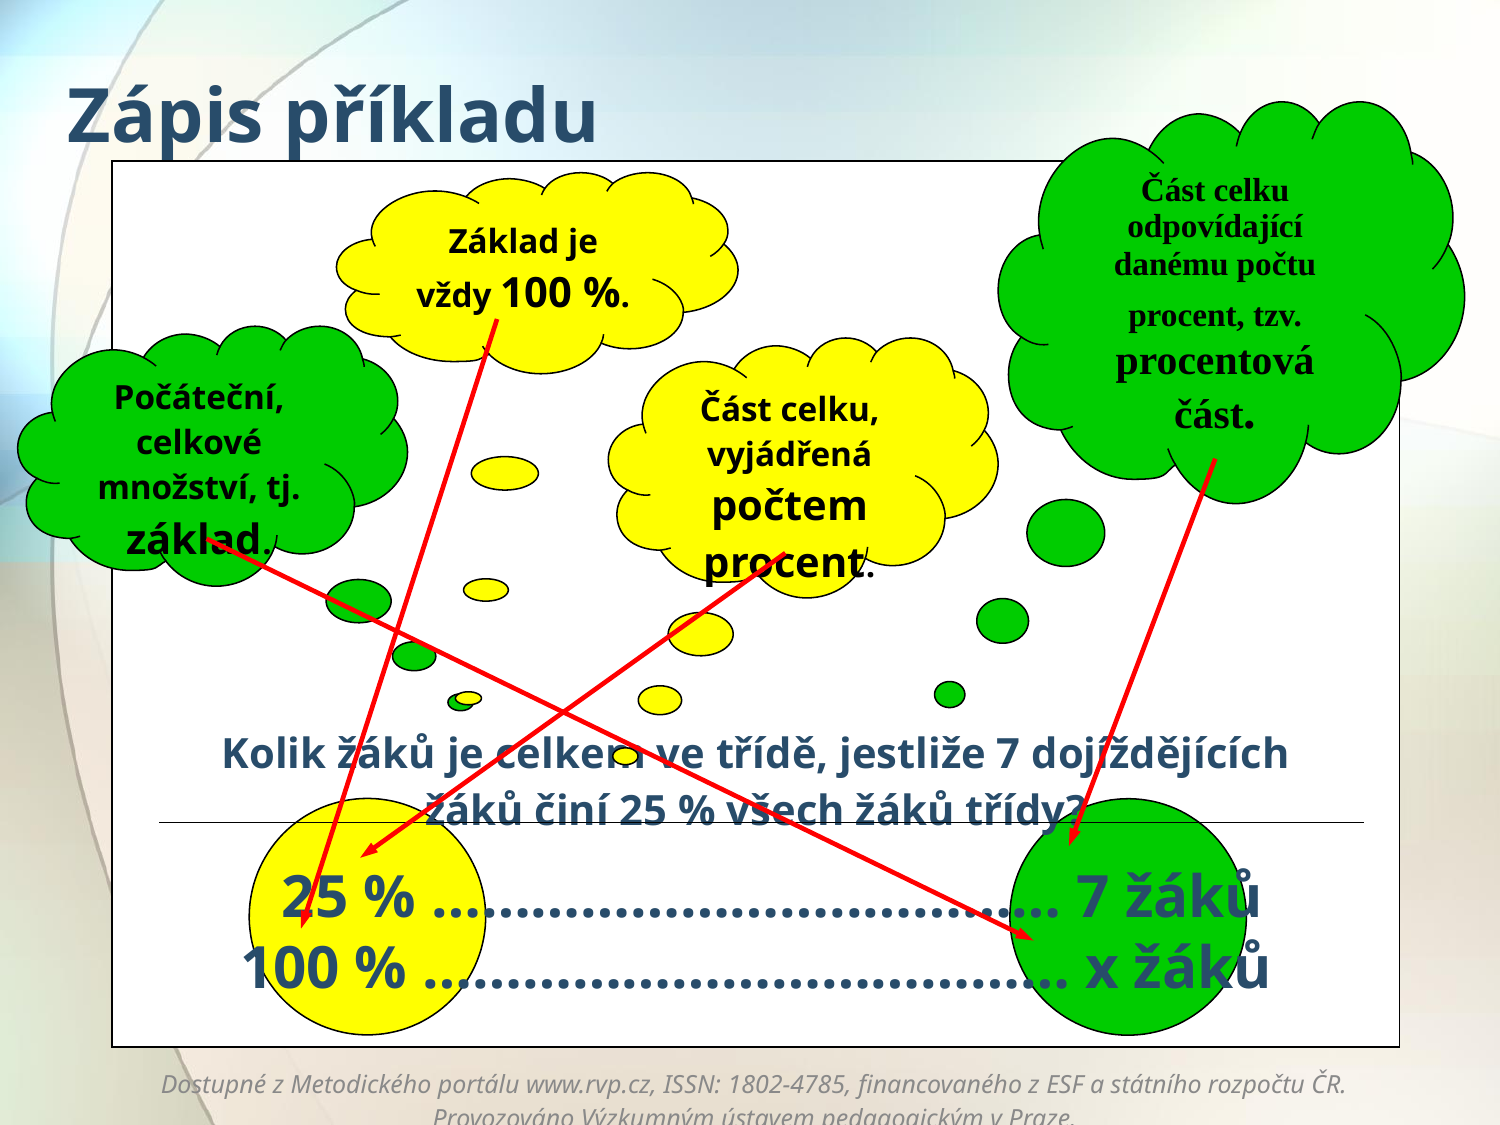

Zápis příkladu
Část celku odpovídající danému počtu procent, tzv. procentová část.
Základ je vždy 100 %.
Počáteční, celkové množství, tj. základ.
Část celku, vyjádřená počtem procent.
Kolik žáků je celkem ve třídě, jestliže 7 dojíždějících žáků činí 25 % všech žáků třídy?
25 % ……………………..………… 7 žáků
100 % ………………………………… x žáků